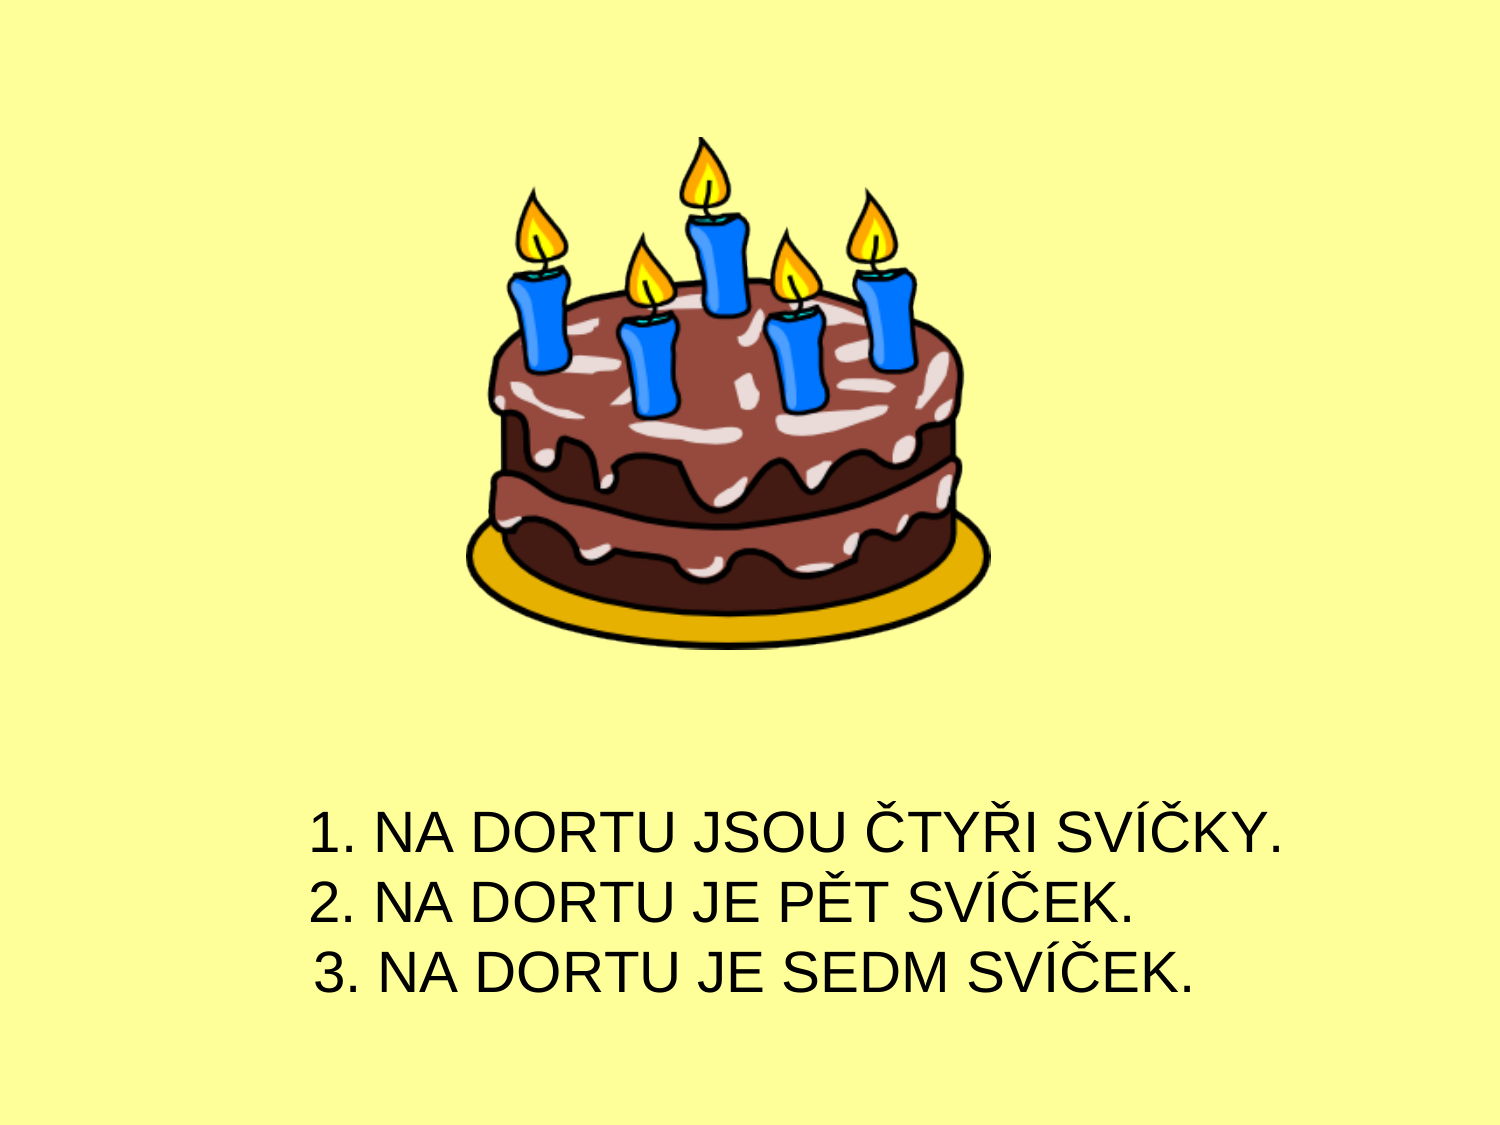

# 1. NA DORTU JSOU ČTYŘI SVÍČKY. 2. NA DORTU JE PĚT SVÍČEK. 3. NA DORTU JE SEDM SVÍČEK.